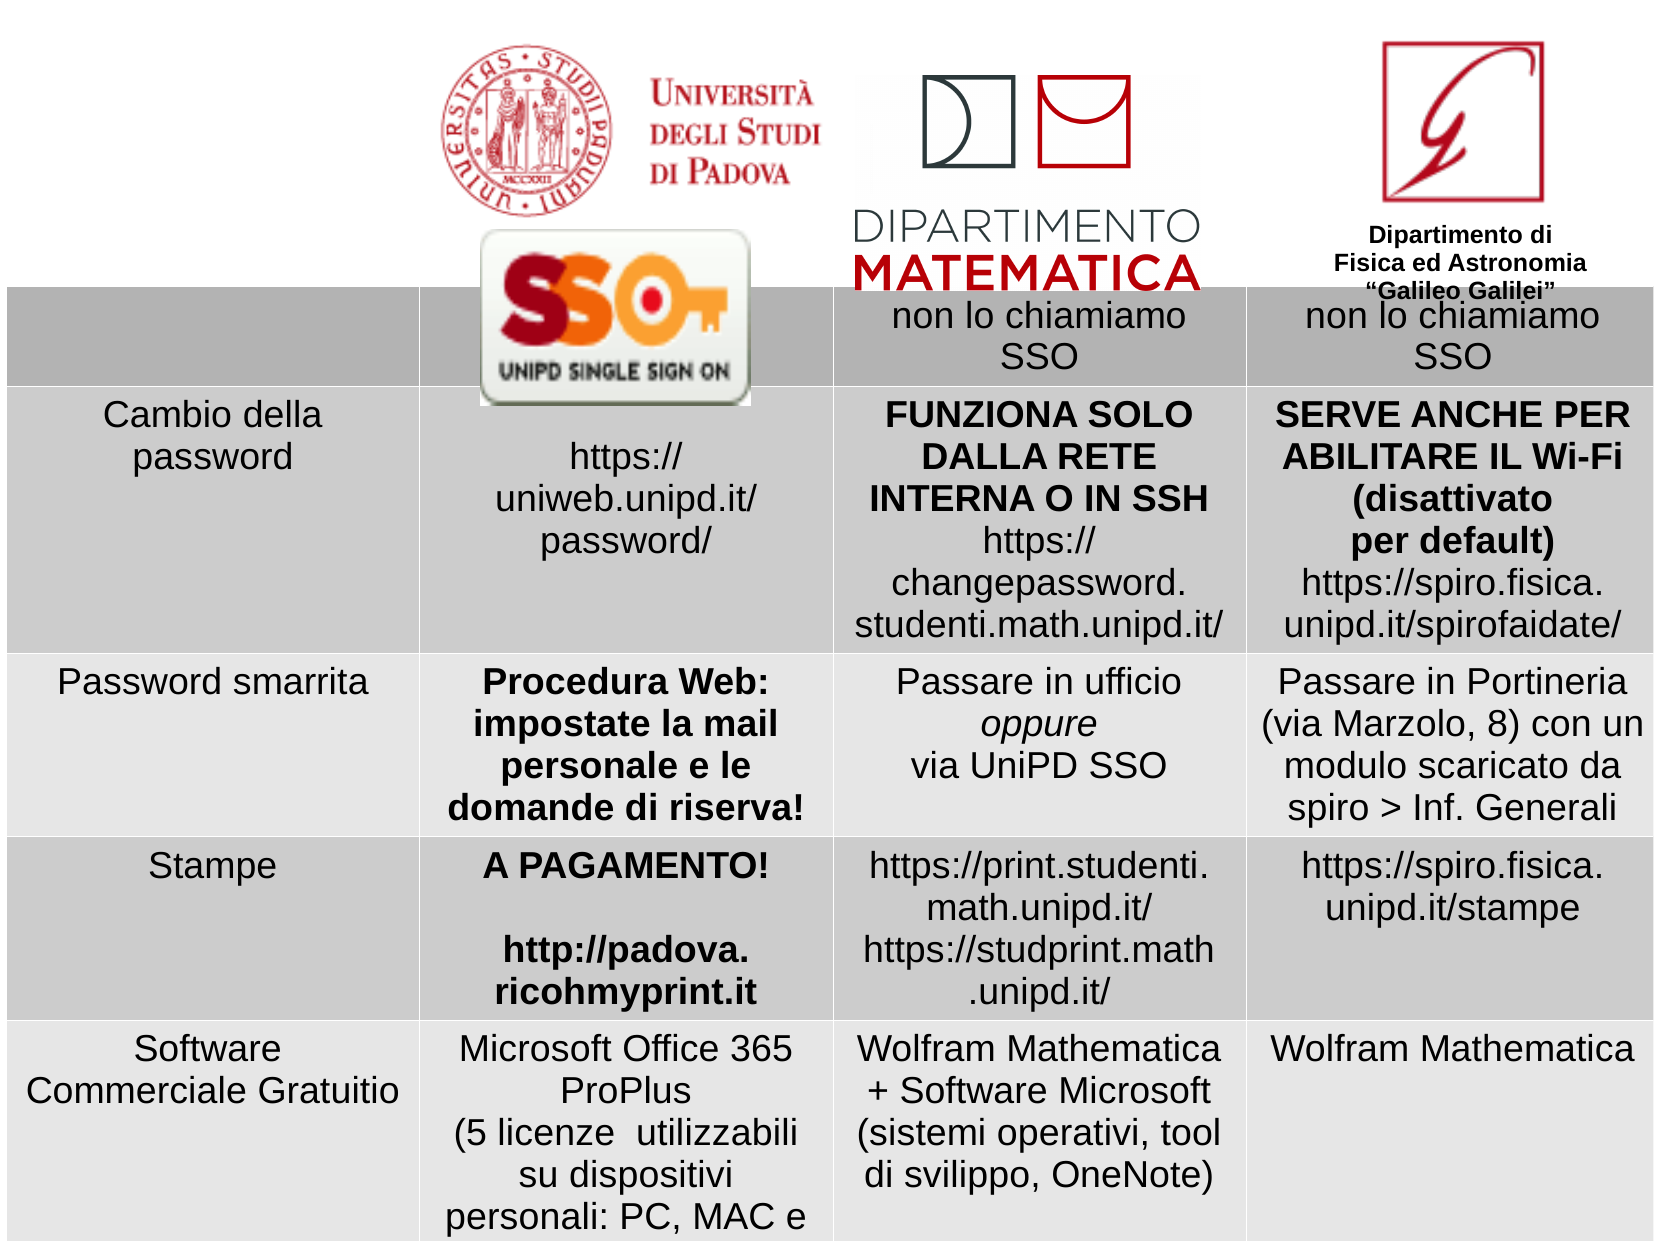

Dipartimento di
Fisica ed Astronomia
“Galileo Galilei”
| | | non lo chiamiamo SSO | non lo chiamiamo SSO |
| --- | --- | --- | --- |
| Cambio della password | https://uniweb.unipd.it/password/ | FUNZIONA SOLO DALLA RETE INTERNA O IN SSH https:// changepassword. studenti.math.unipd.it/ | SERVE ANCHE PER ABILITARE IL Wi-Fi (disattivato per default) https://spiro.fisica. unipd.it/spirofaidate/ |
| Password smarrita | Procedura Web: impostate la mail personale e le domande di riserva! | Passare in ufficio oppure via UniPD SSO | Passare in Portineria (via Marzolo, 8) con un modulo scaricato da spiro > Inf. Generali |
| Stampe | A PAGAMENTO! http://padova. ricohmyprint.it | https://print.studenti. math.unipd.it/ https://studprint.math .unipd.it/ | https://spiro.fisica. unipd.it/stampe |
| Software Commerciale Gratuitio | Microsoft Office 365 ProPlus (5 licenze utilizzabili su dispositivi personali: PC, MAC e tablet) | Wolfram Mathematica + Software Microsoft (sistemi operativi, tool di svilippo, OneNote) | Wolfram Mathematica |